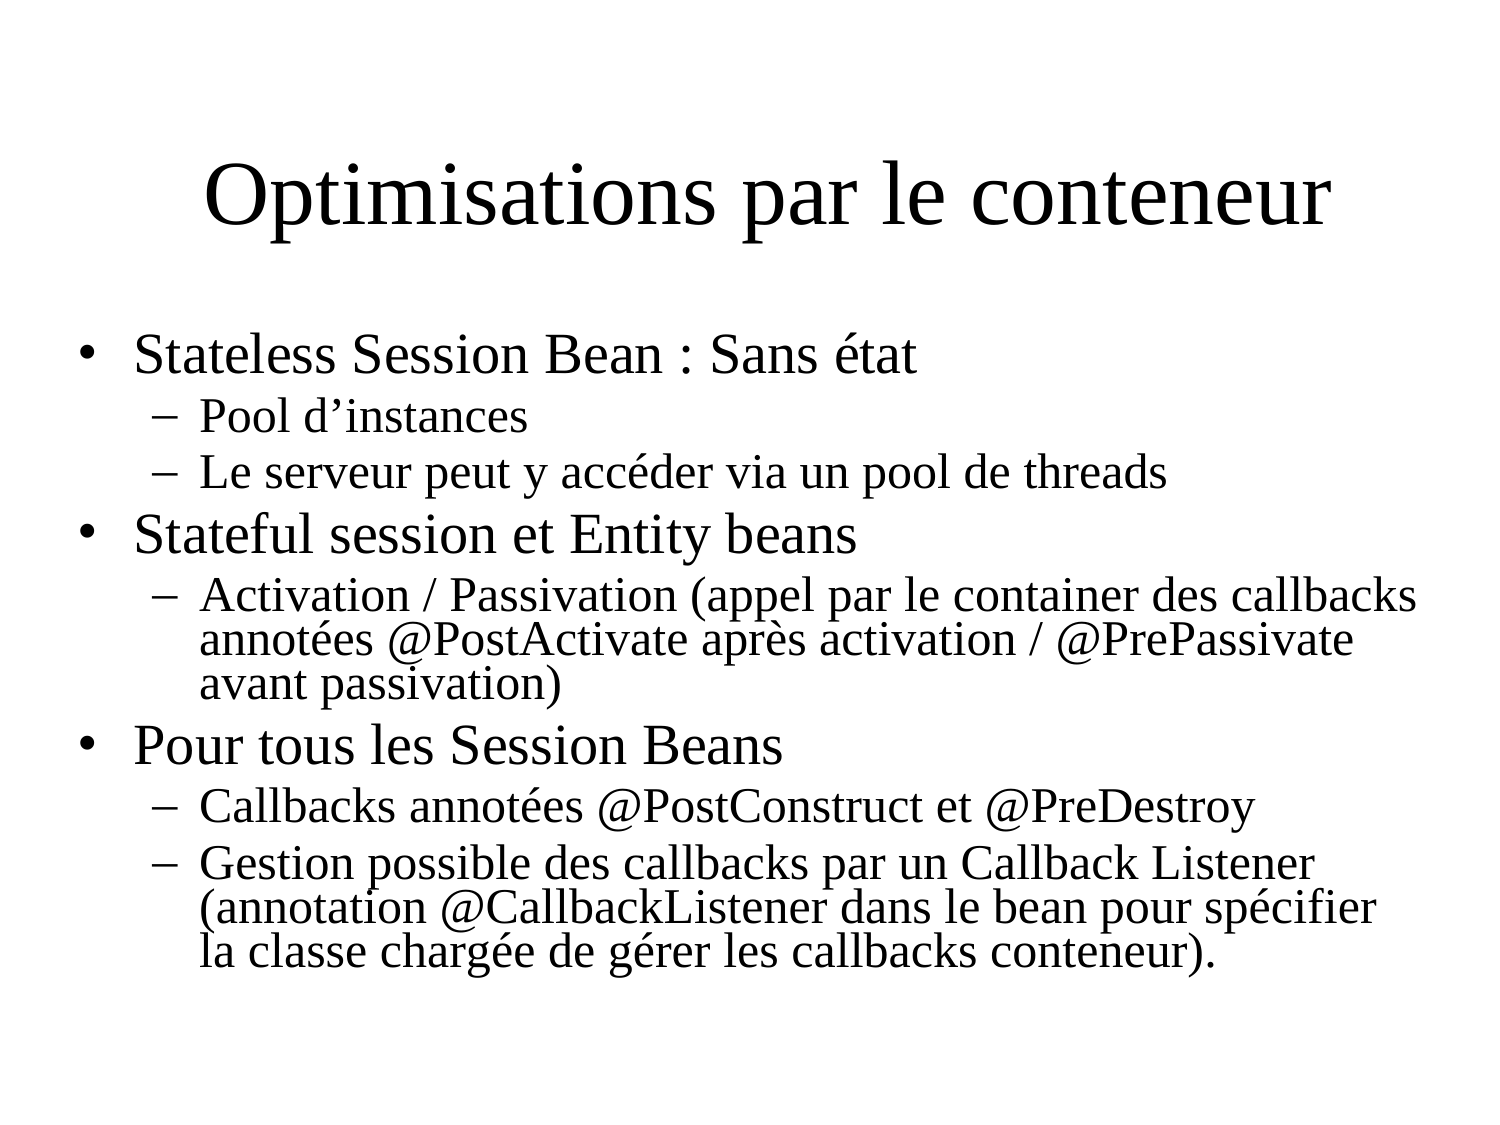

# Optimisations par le conteneur
Stateless Session Bean : Sans état
Pool d’instances
Le serveur peut y accéder via un pool de threads
Stateful session et Entity beans
Activation / Passivation (appel par le container des callbacks annotées @PostActivate après activation / @PrePassivate avant passivation)
Pour tous les Session Beans
Callbacks annotées @PostConstruct et @PreDestroy
Gestion possible des callbacks par un Callback Listener (annotation @CallbackListener dans le bean pour spécifier la classe chargée de gérer les callbacks conteneur).